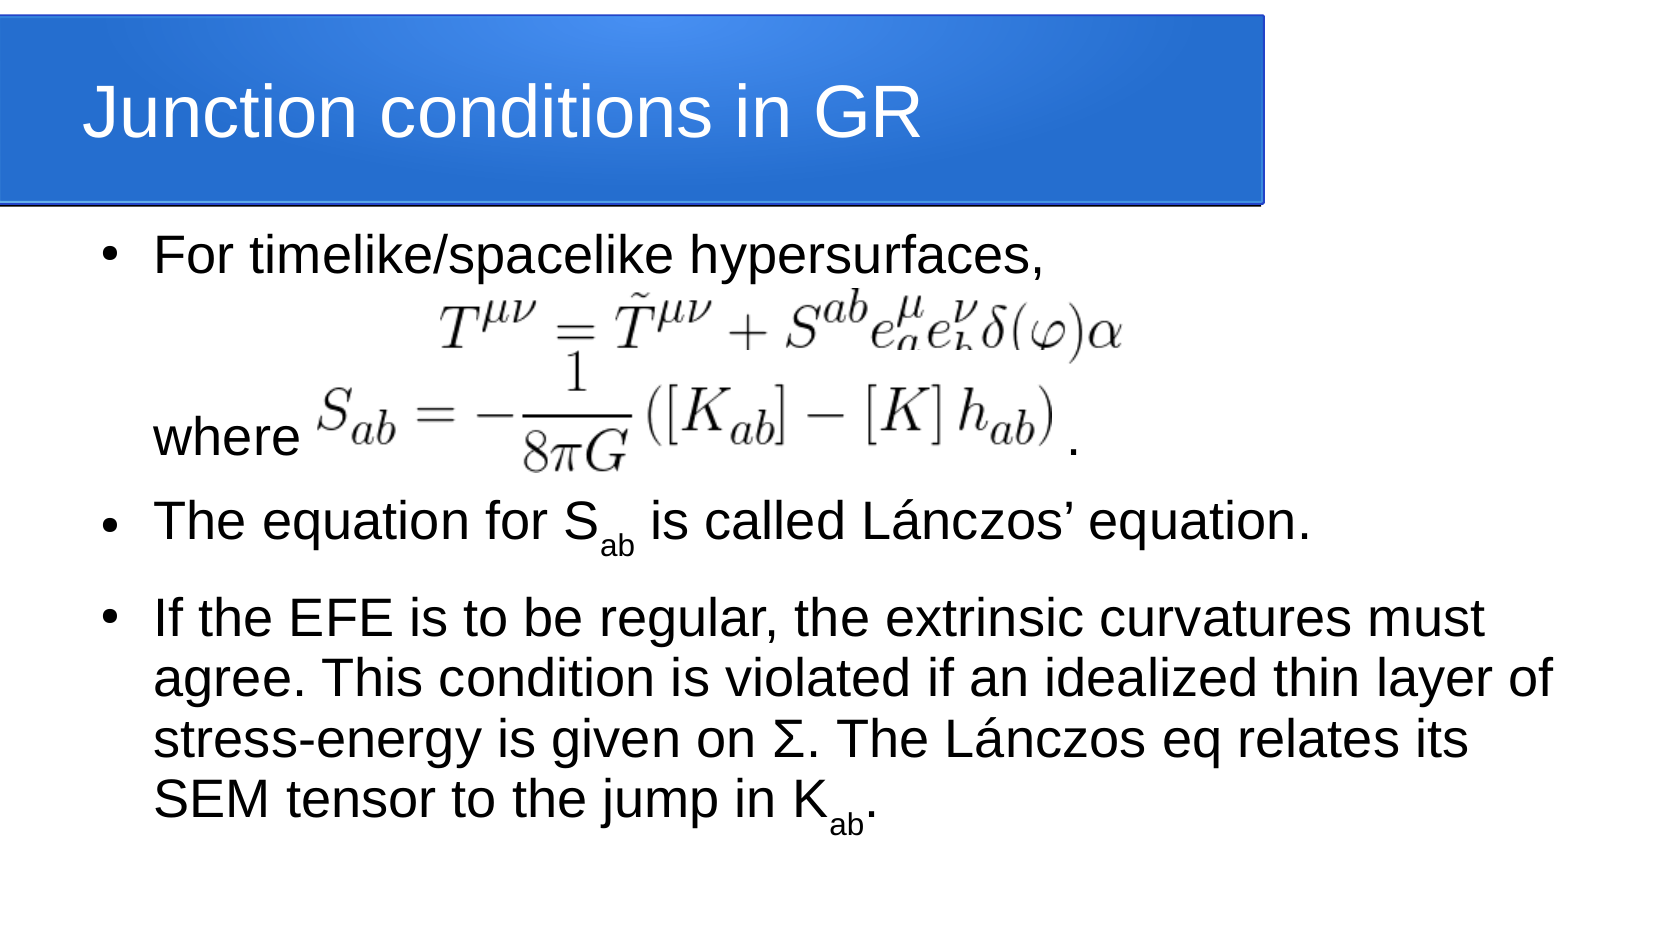

# Junction conditions in GR
For timelike/spacelike hypersurfaces,
where .
The equation for Sab is called Lánczos’ equation.
If the EFE is to be regular, the extrinsic curvatures must agree. This condition is violated if an idealized thin layer of stress-energy is given on Σ. The Lánczos eq relates its SEM tensor to the jump in Kab.